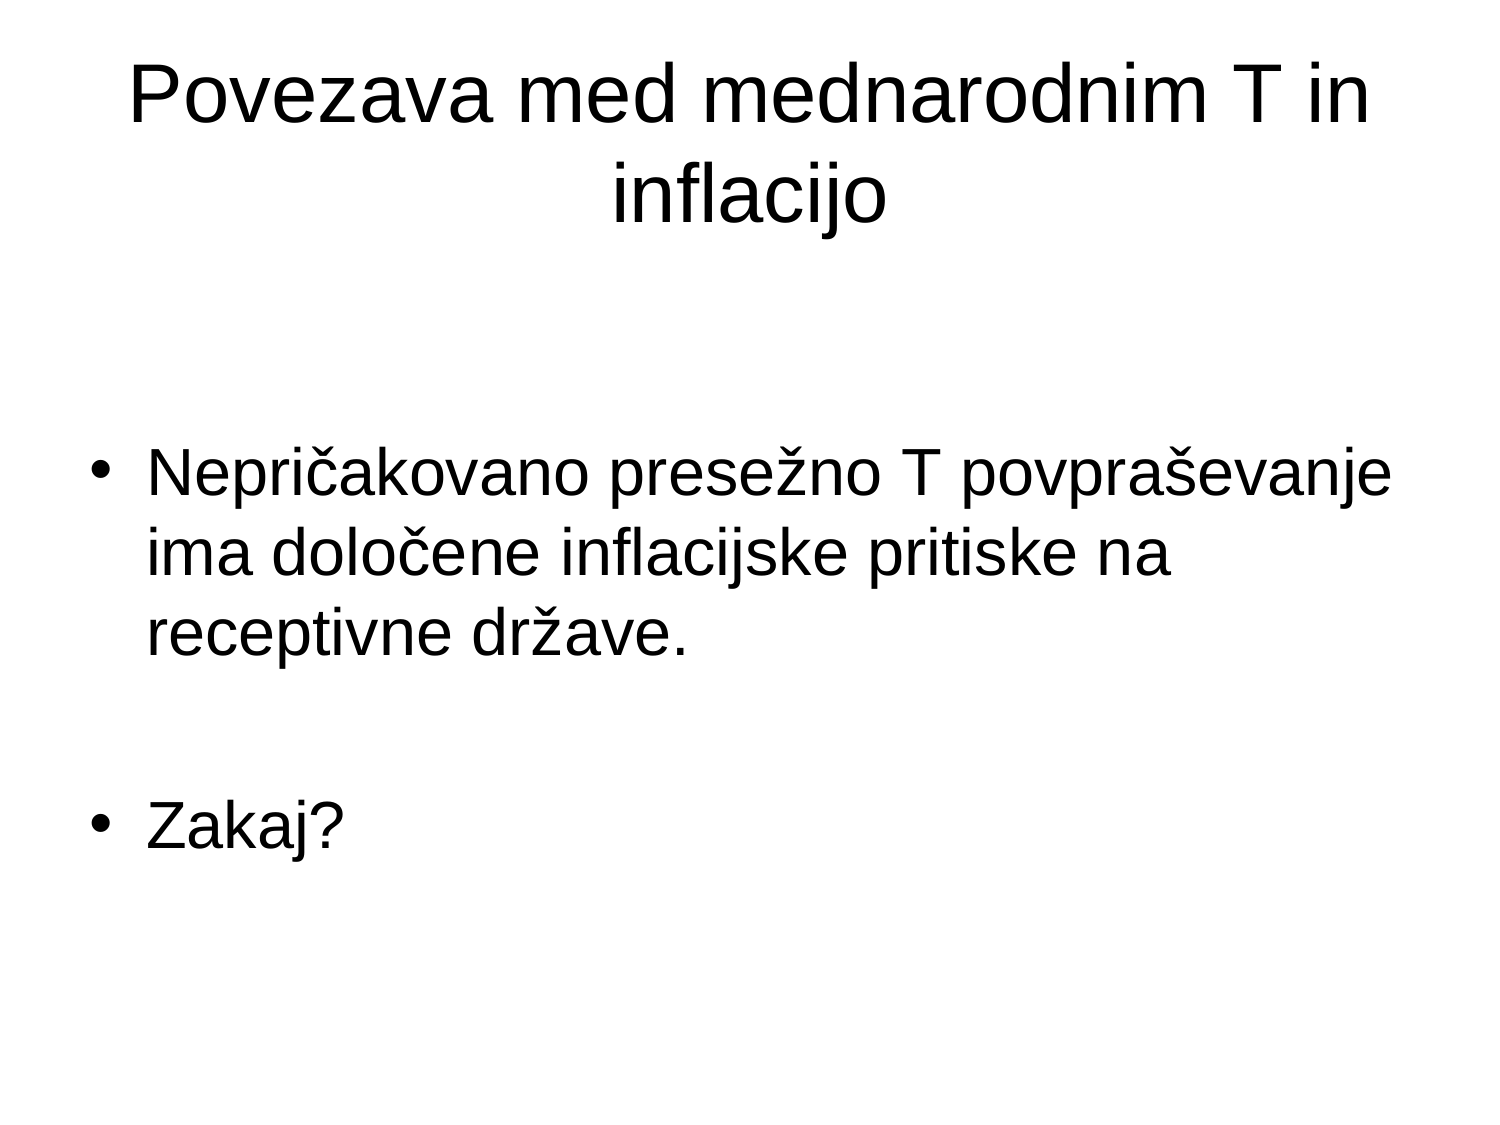

# Povezava med mednarodnim T in inflacijo
Nepričakovano presežno T povpraševanje ima določene inflacijske pritiske na receptivne države.
Zakaj?